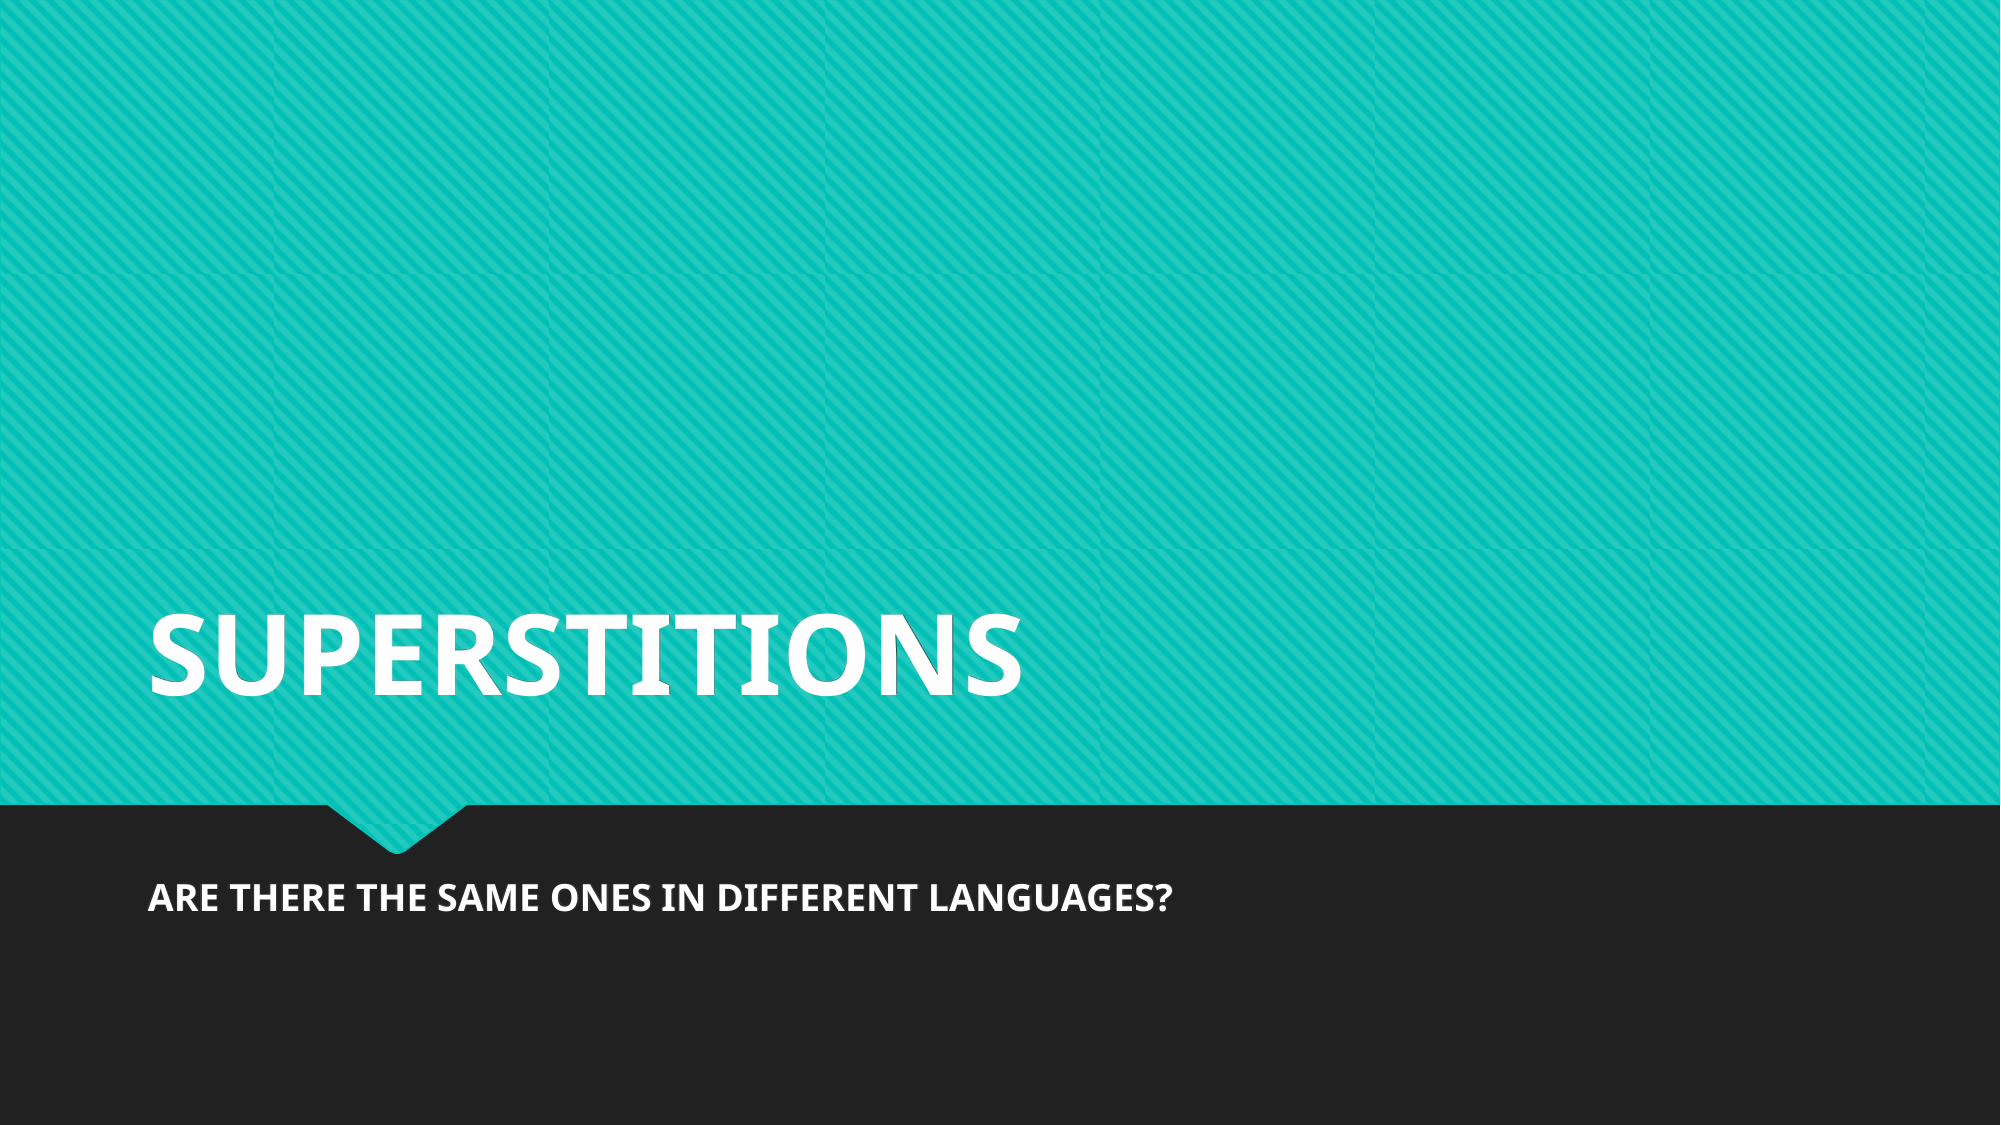

# SUPERSTITIONS
ARE THERE THE SAME ONES IN DIFFERENT LANGUAGES?